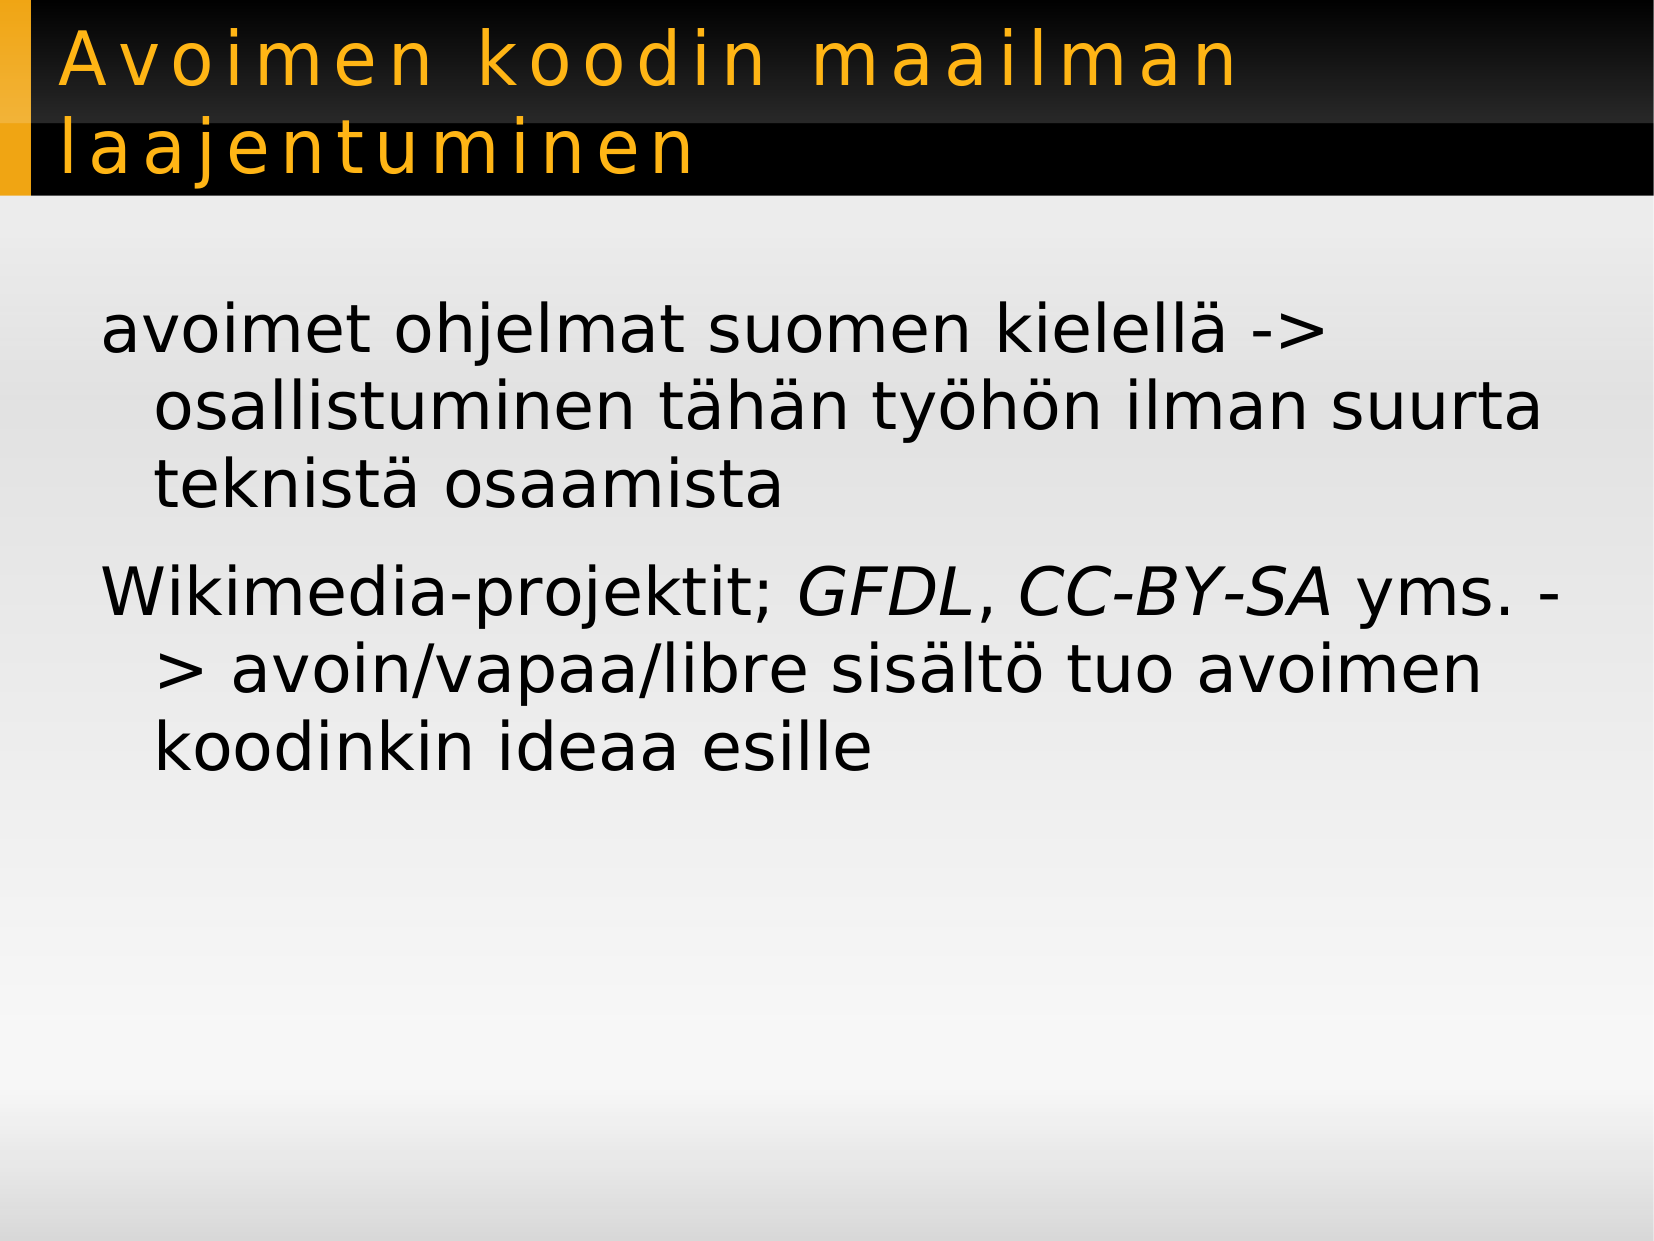

# Avoimen koodin maailman laajentuminen
avoimet ohjelmat suomen kielellä -> osallistuminen tähän työhön ilman suurta teknistä osaamista
Wikimedia-projektit; GFDL, CC-BY-SA yms. -> avoin/vapaa/libre sisältö tuo avoimen koodinkin ideaa esille